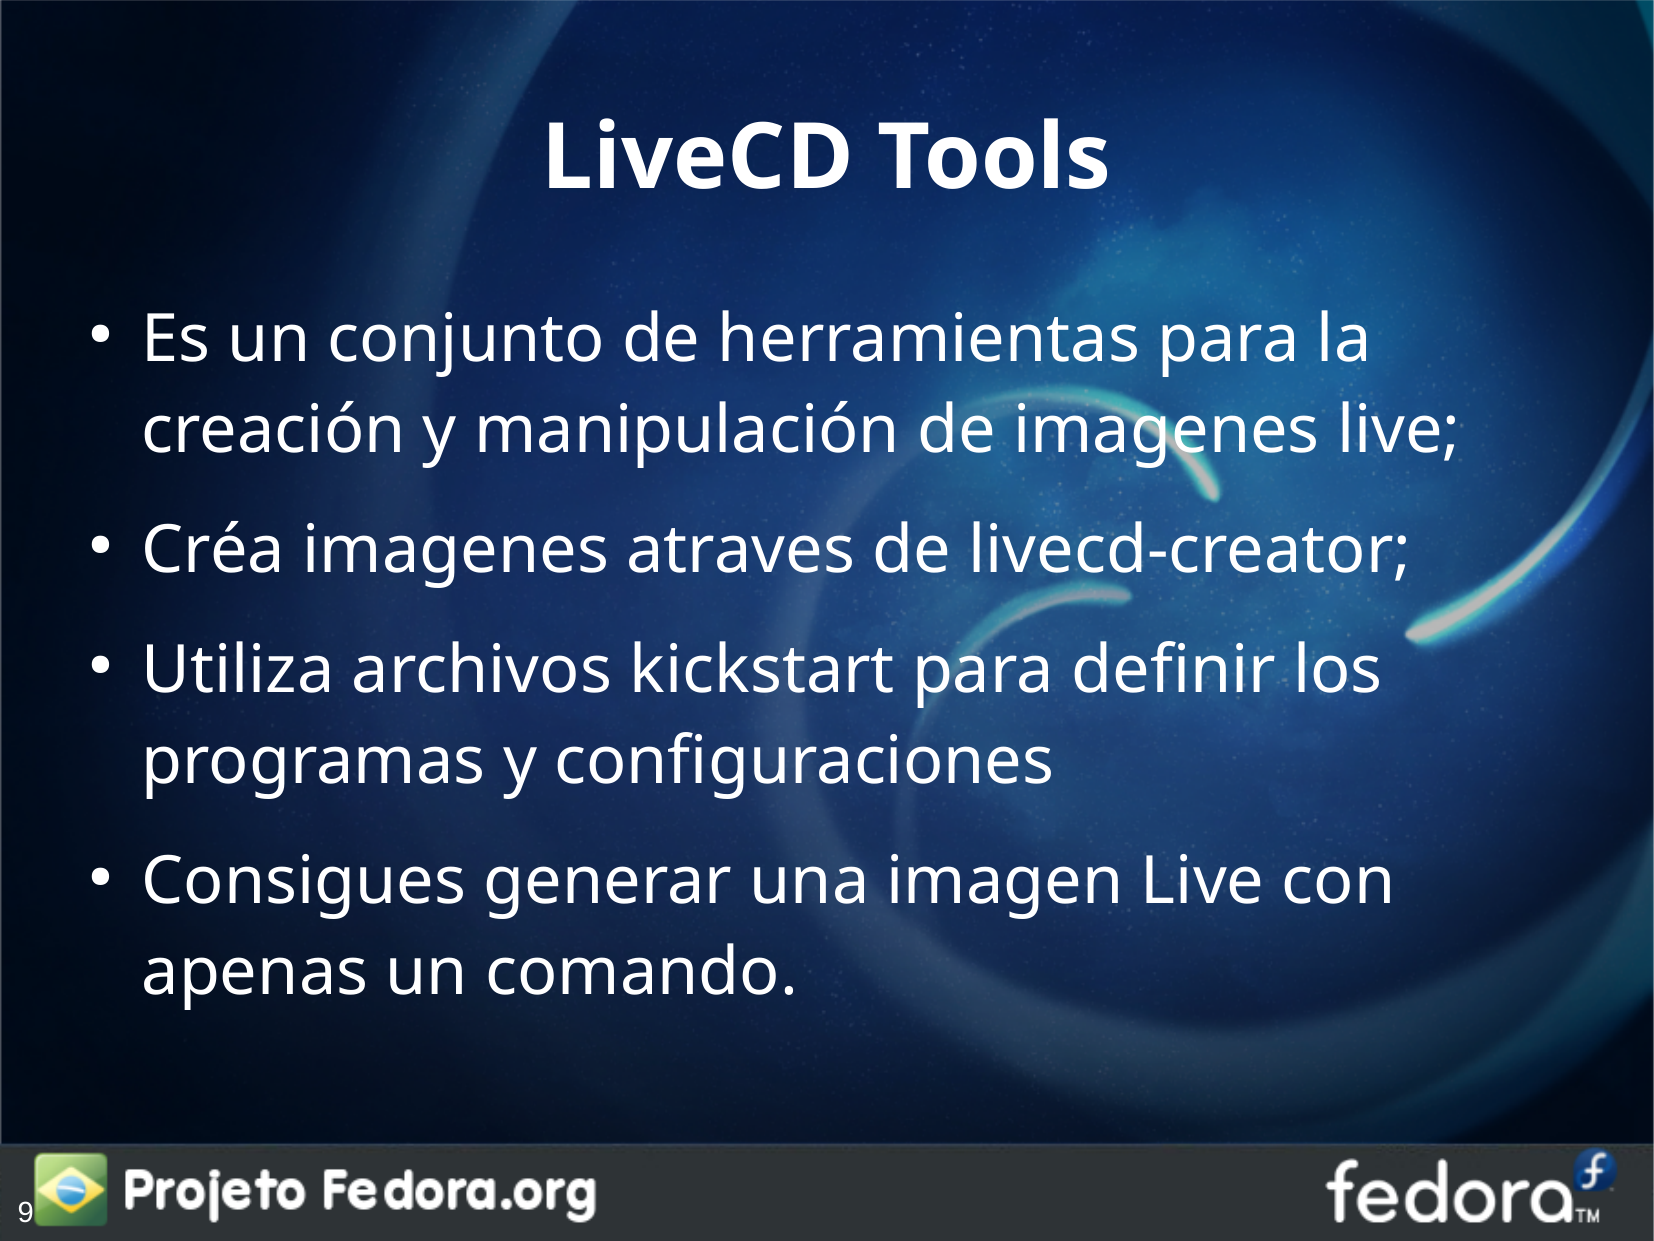

# LiveCD Tools
Es un conjunto de herramientas para la creación y manipulación de imagenes live;
Créa imagenes atraves de livecd-creator;
Utiliza archivos kickstart para definir los programas y configuraciones
Consigues generar una imagen Live con apenas un comando.
9